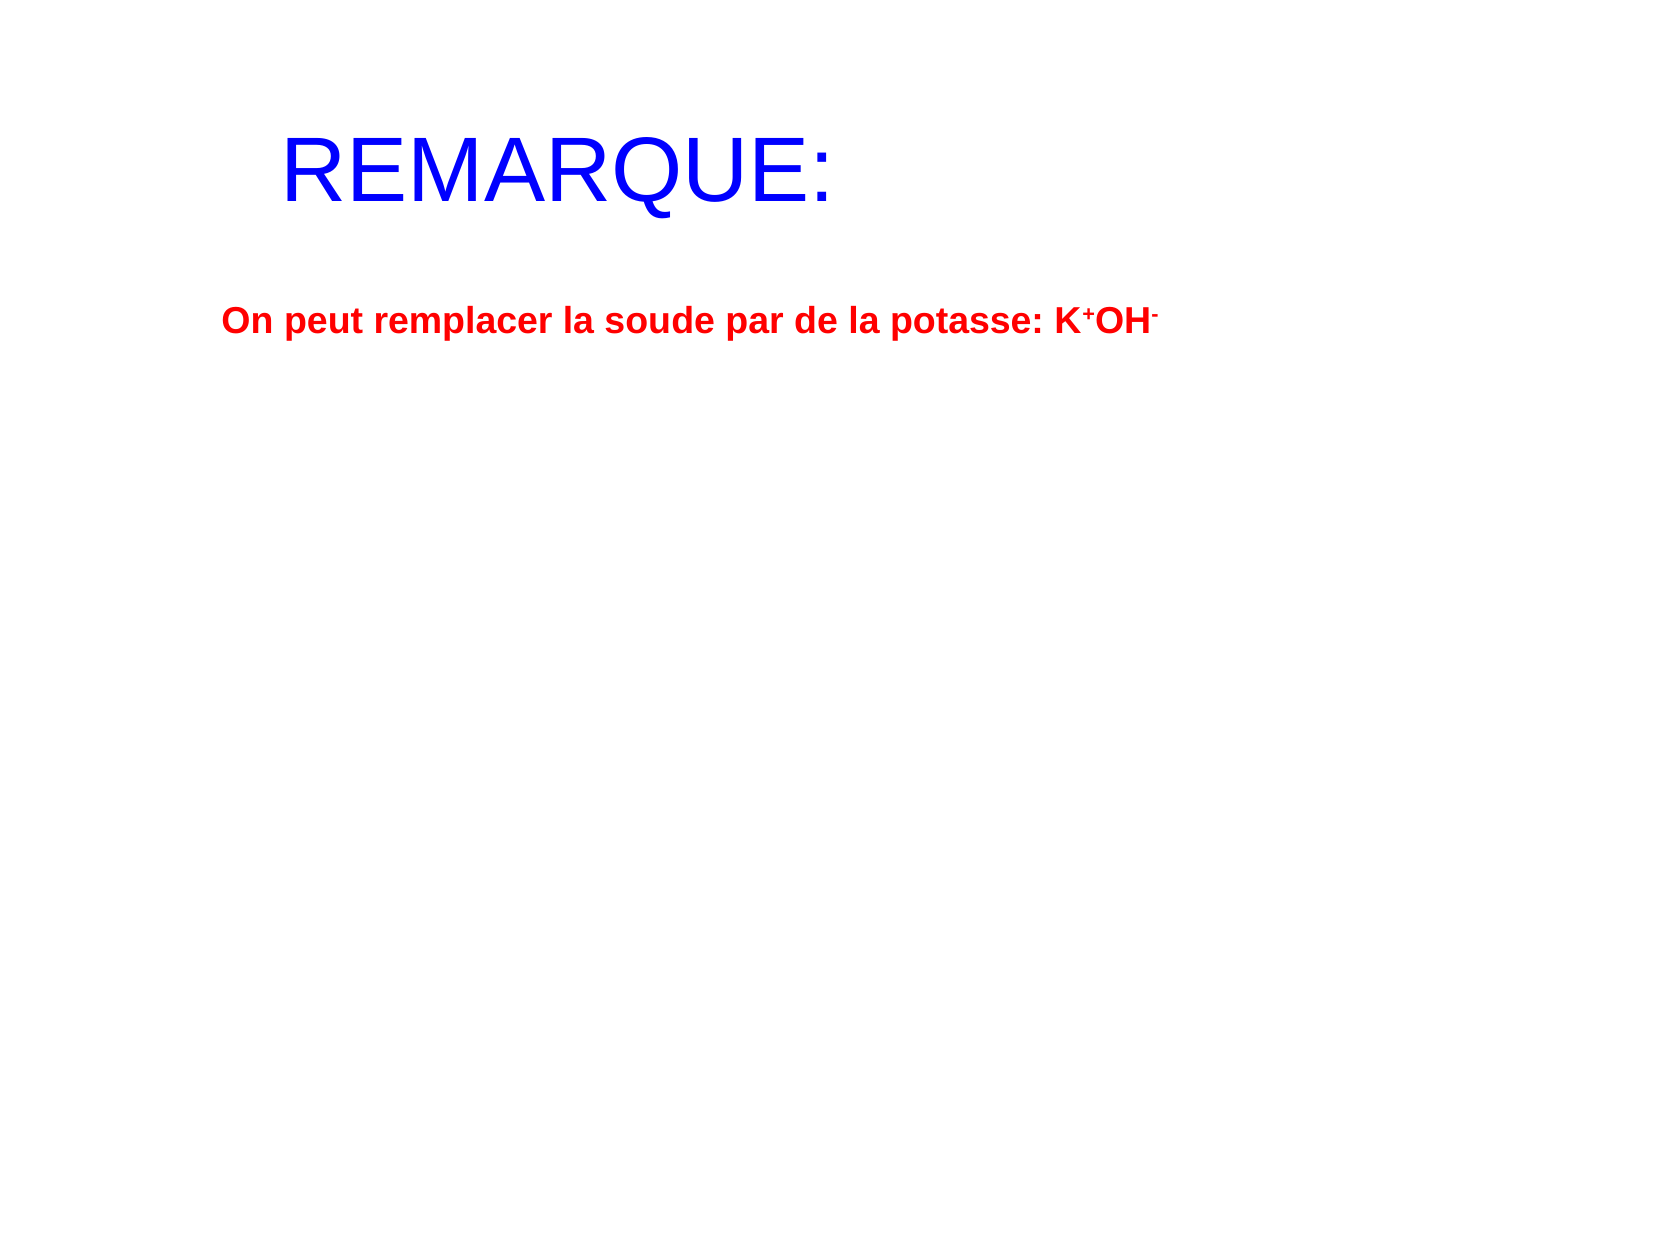

REMARQUE:
On peut remplacer la soude par de la potasse: K+OH-